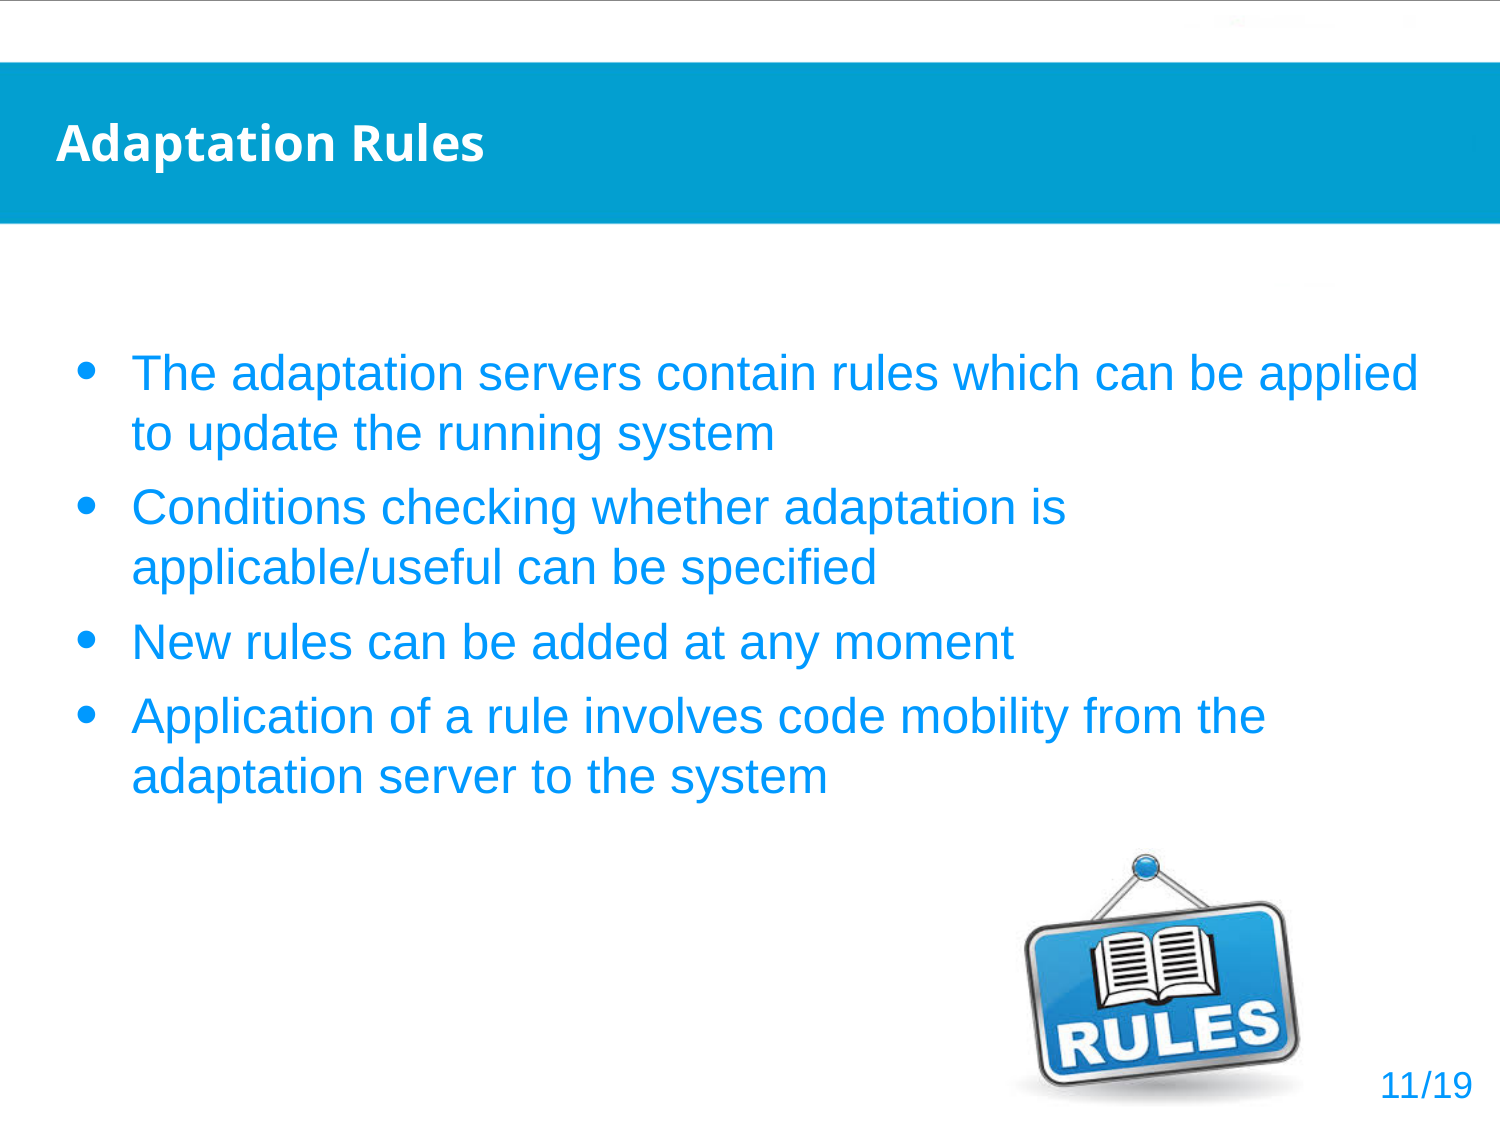

# Adaptation Rules
The adaptation servers contain rules which can be applied to update the running system
Conditions checking whether adaptation is applicable/useful can be specified
New rules can be added at any moment
Application of a rule involves code mobility from the adaptation server to the system